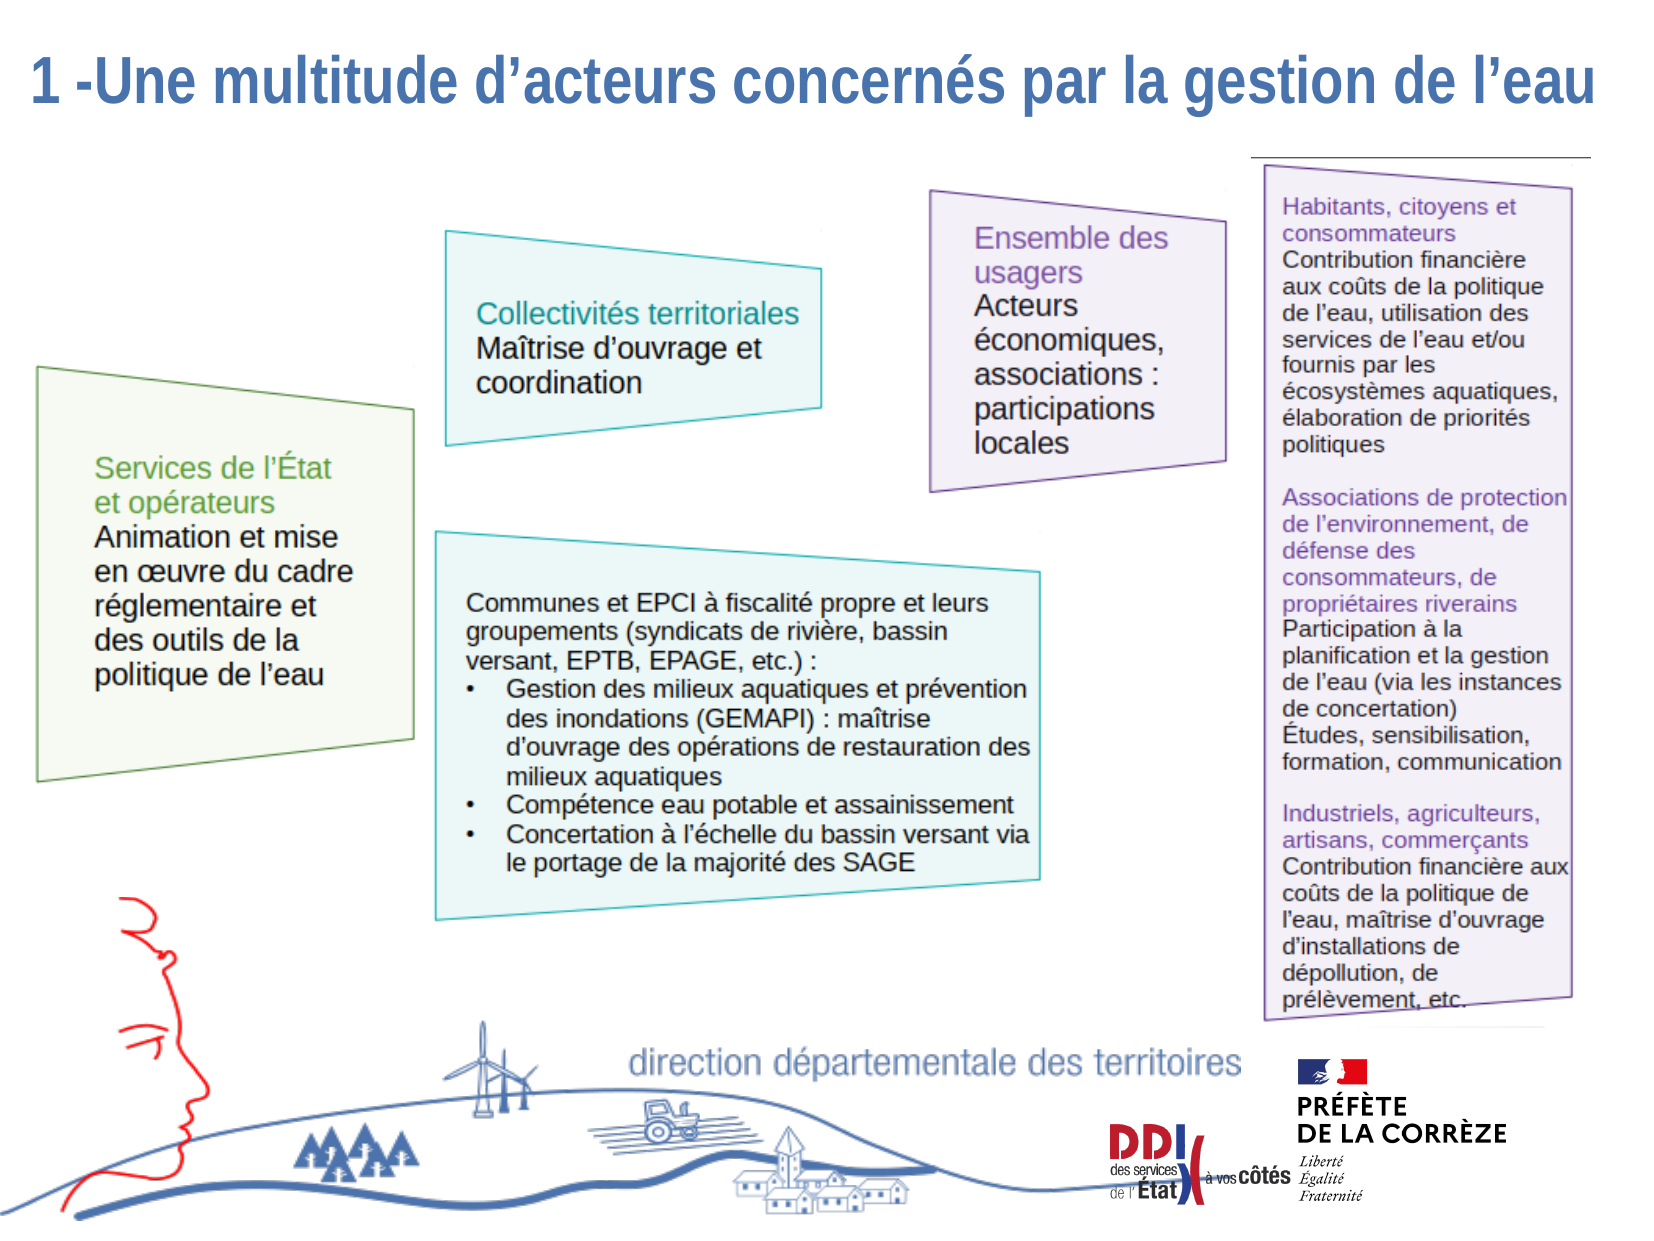

# 1 -Une multitude d’acteurs concernés par la gestion de l’eau